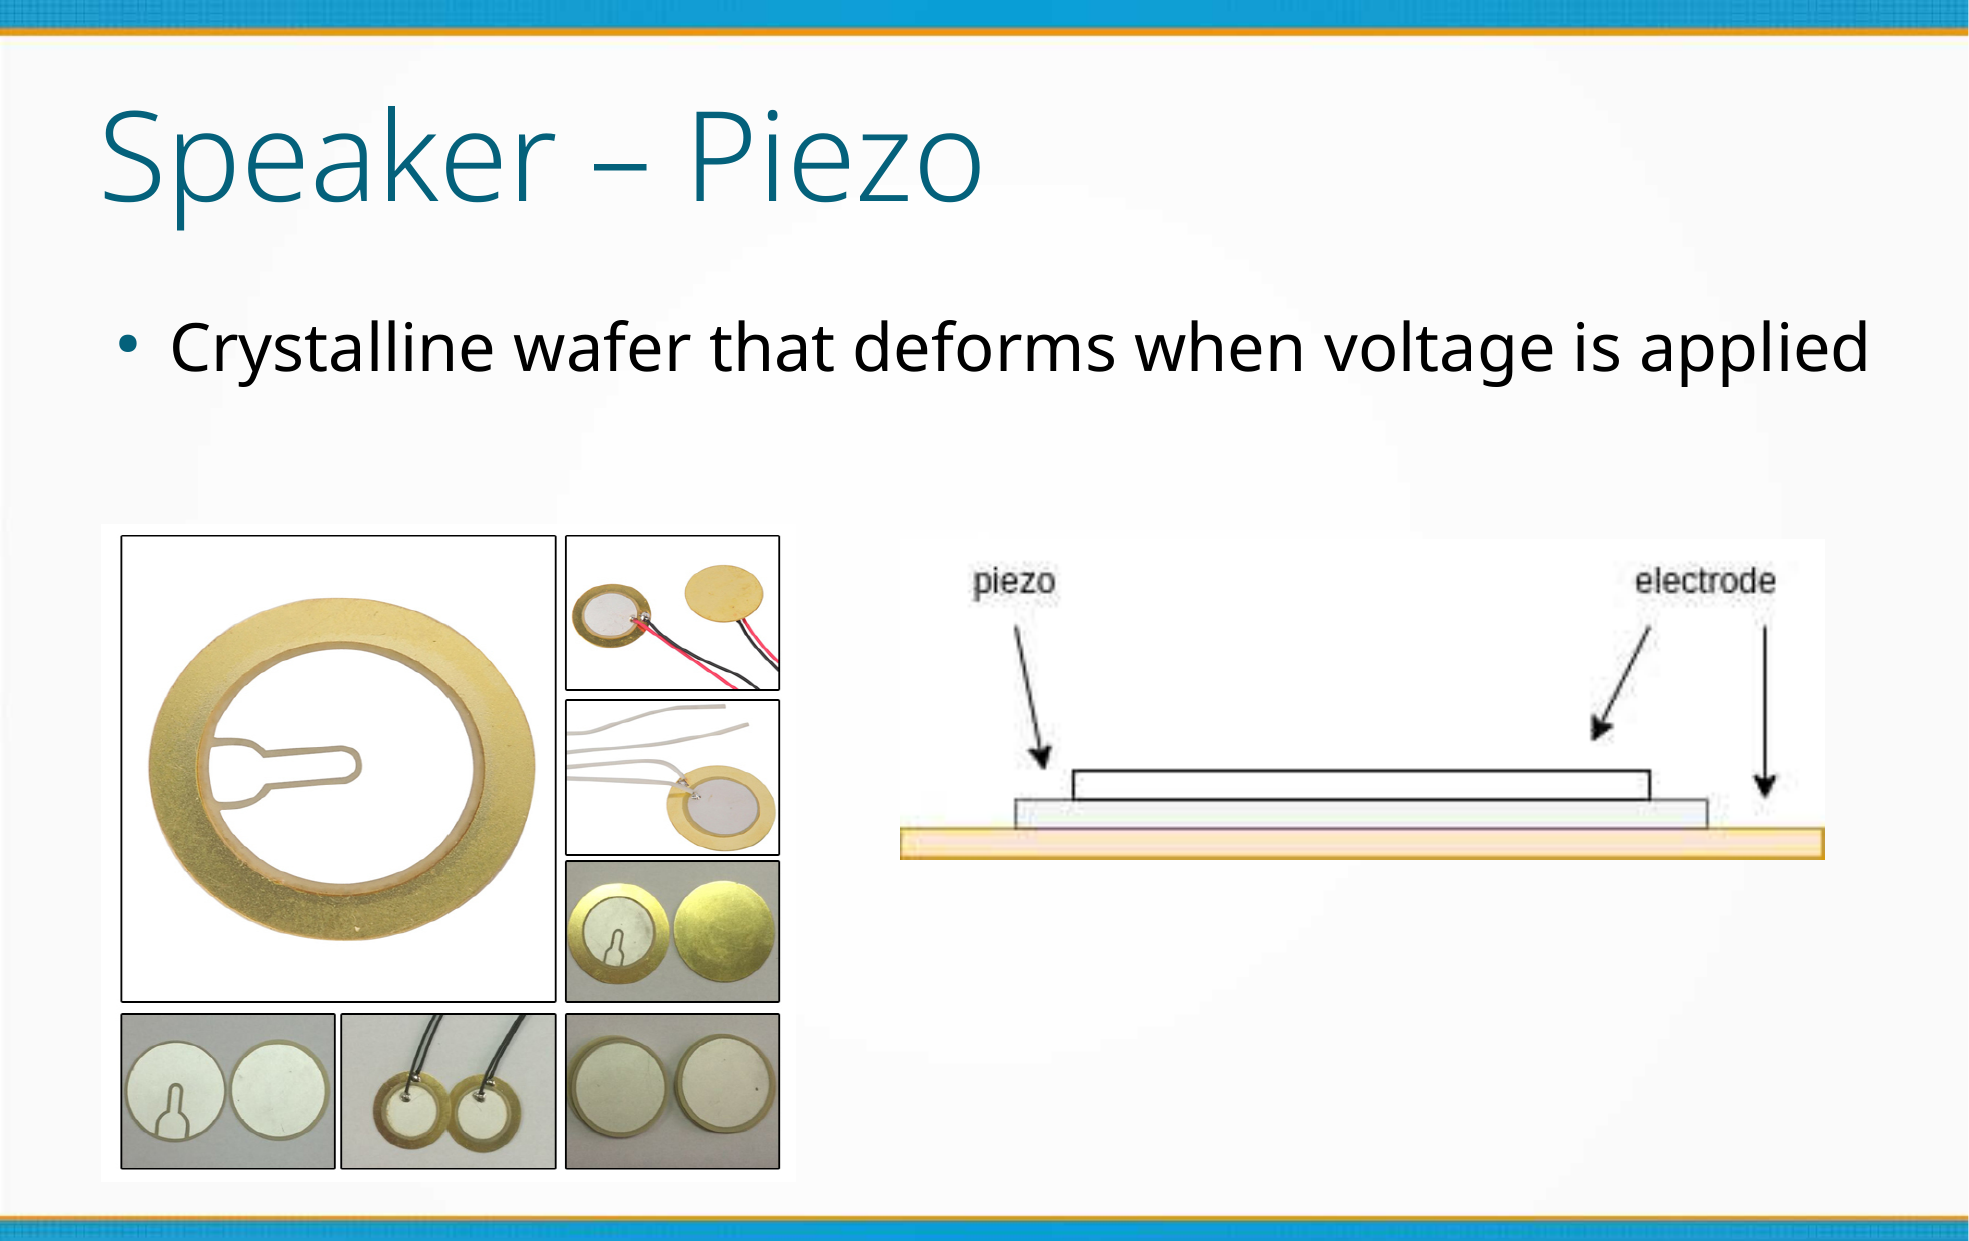

# Speaker – Piezo
Crystalline wafer that deforms when voltage is applied